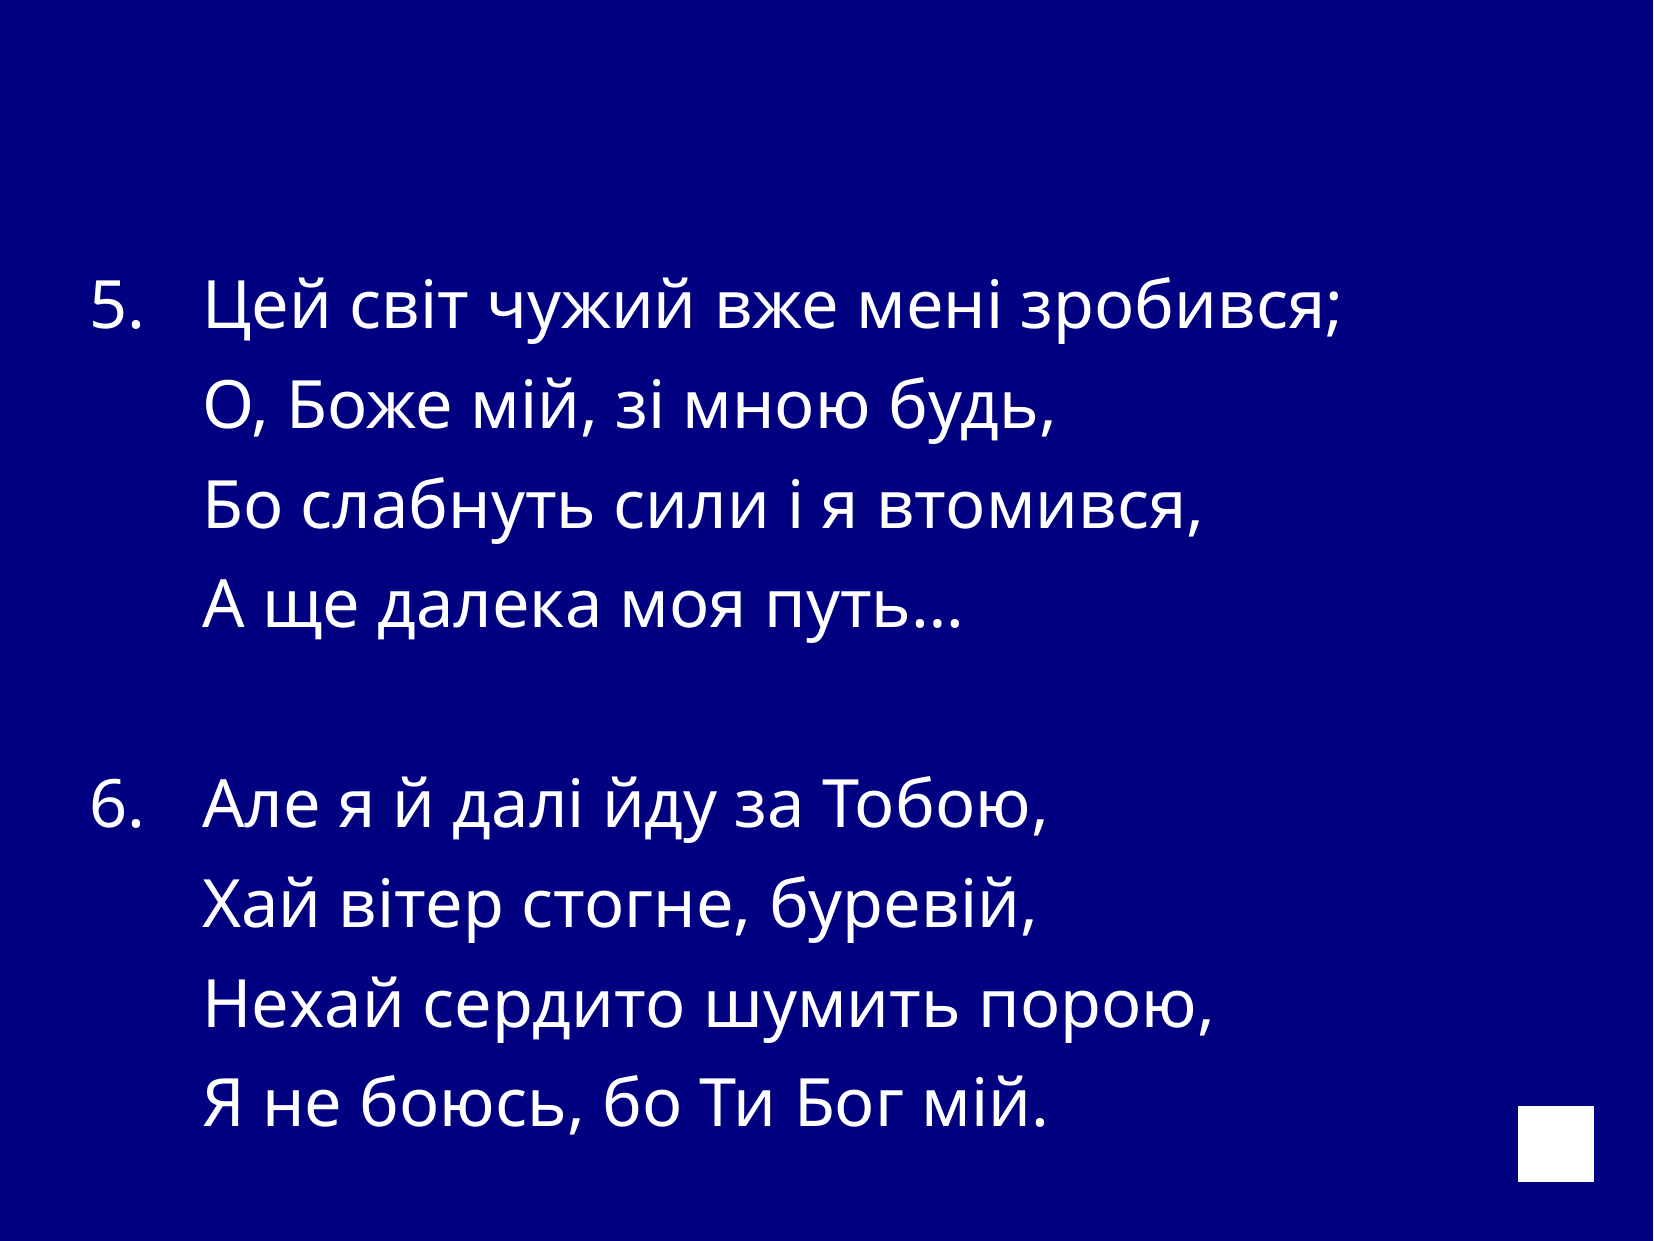

5.	Цей світ чужий вже мені зробився;
	О, Боже мій, зі мною будь,
	Бо слабнуть сили і я втомився,
	А ще далека моя путь…
6.	Але я й далі йду за Тобою,
	Хай вітер стогне, буревій,
	Нехай сердито шумить порою,
	Я не боюсь, бо Ти Бог мій.